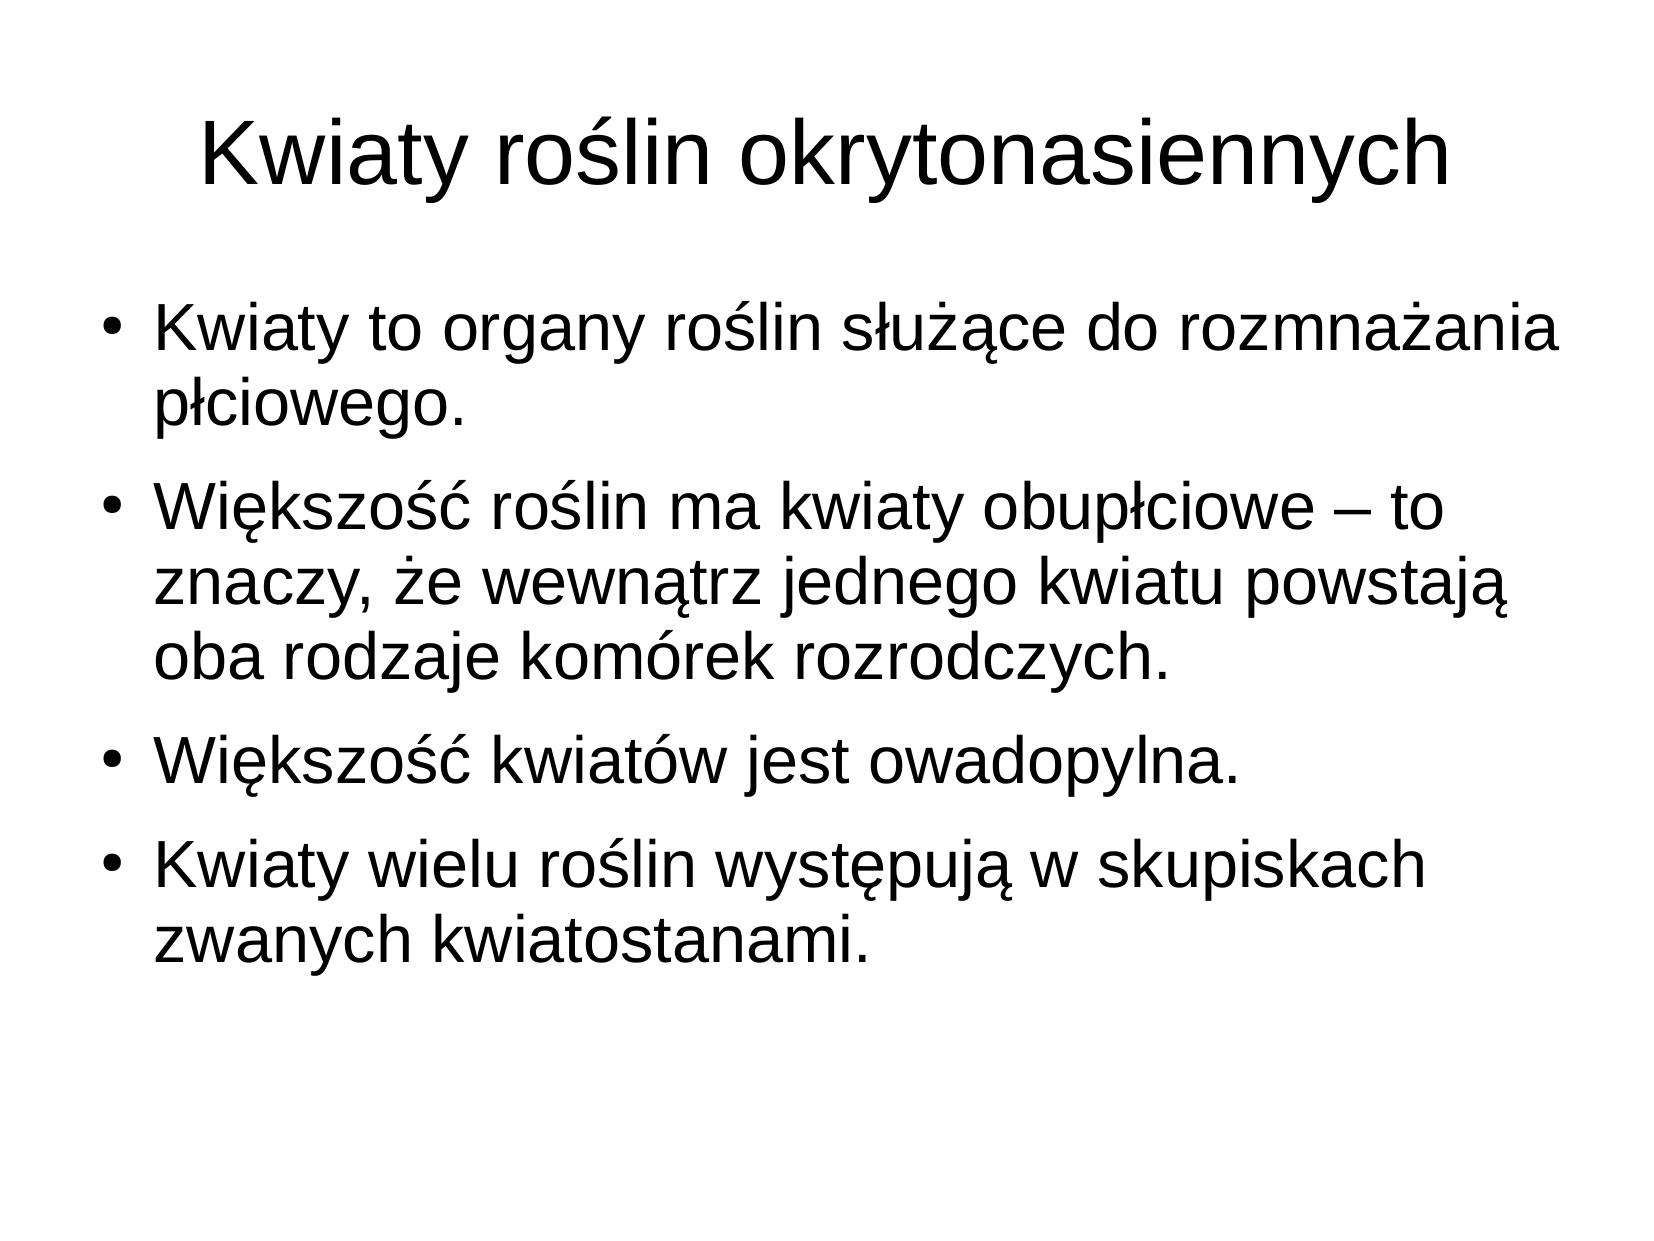

# Kwiaty roślin okrytonasiennych
Kwiaty to organy roślin służące do rozmnażania płciowego.
Większość roślin ma kwiaty obupłciowe – to znaczy, że wewnątrz jednego kwiatu powstają oba rodzaje komórek rozrodczych.
Większość kwiatów jest owadopylna.
Kwiaty wielu roślin występują w skupiskach zwanych kwiatostanami.